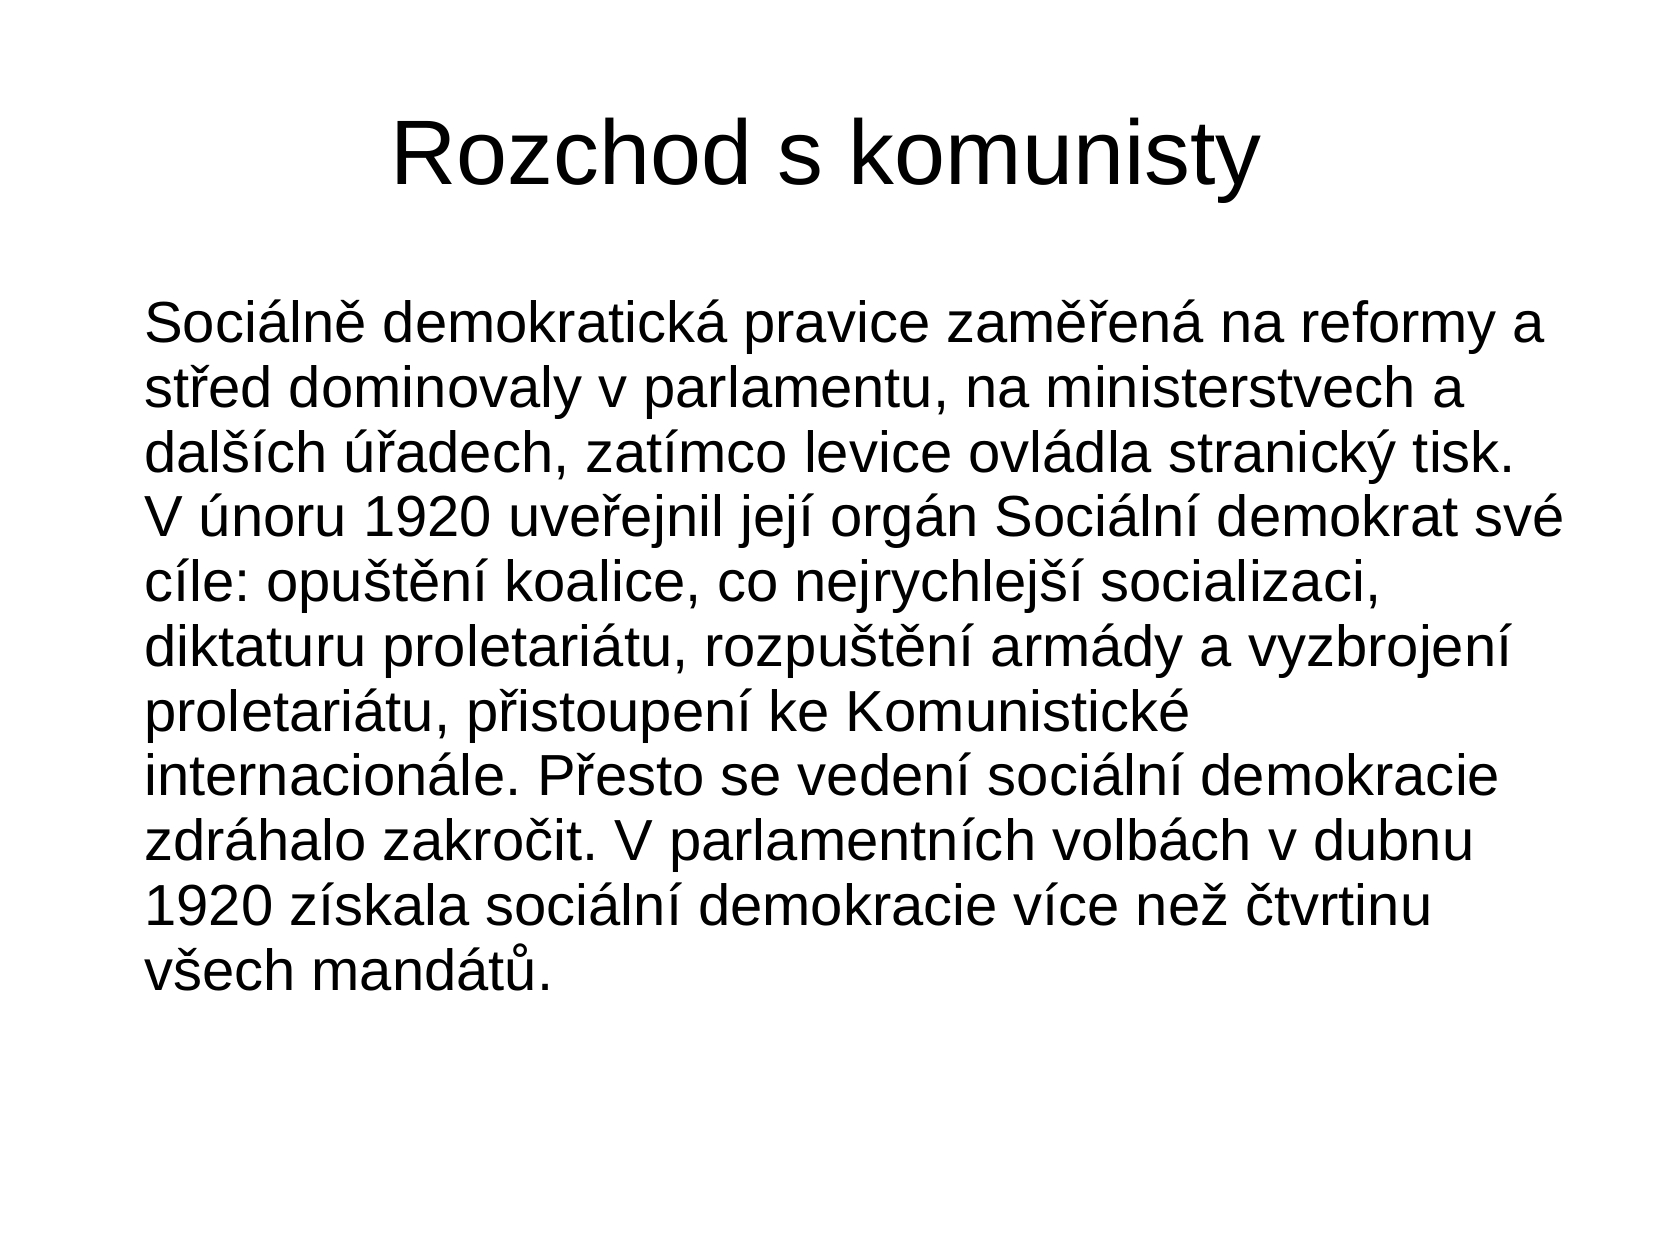

# Rozchod s komunisty
Sociálně demokratická pravice zaměřená na reformy a střed dominovaly v parlamentu, na ministerstvech a dalších úřadech, zatímco levice ovládla stranický tisk. V únoru 1920 uveřejnil její orgán Sociální demokrat své cíle: opuštění koalice, co nejrychlejší socializaci, diktaturu proletariátu, rozpuštění armády a vyzbrojení proletariátu, přistoupení ke Komunistické internacionále. Přesto se vedení sociální demokracie zdráhalo zakročit. V parlamentních volbách v dubnu 1920 získala sociální demokracie více než čtvrtinu všech mandátů.